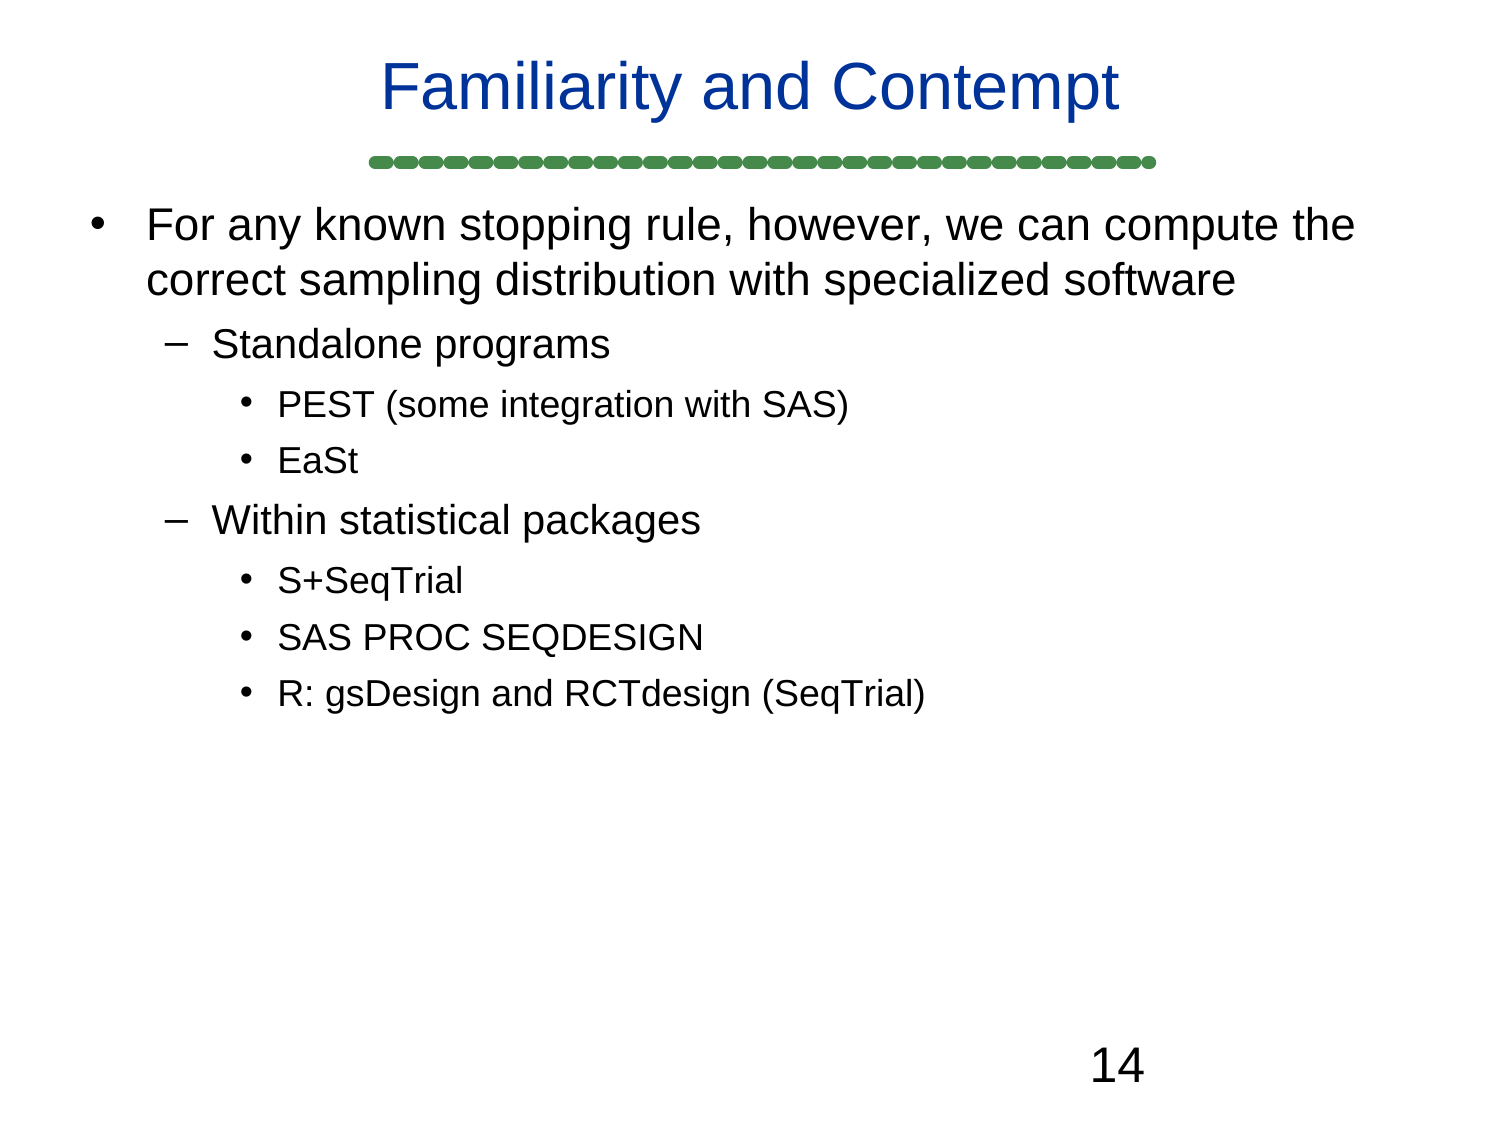

# Familiarity and Contempt
For any known stopping rule, however, we can compute the correct sampling distribution with specialized software
Standalone programs
PEST (some integration with SAS)
EaSt
Within statistical packages
S+SeqTrial
SAS PROC SEQDESIGN
R: gsDesign and RCTdesign (SeqTrial)
14